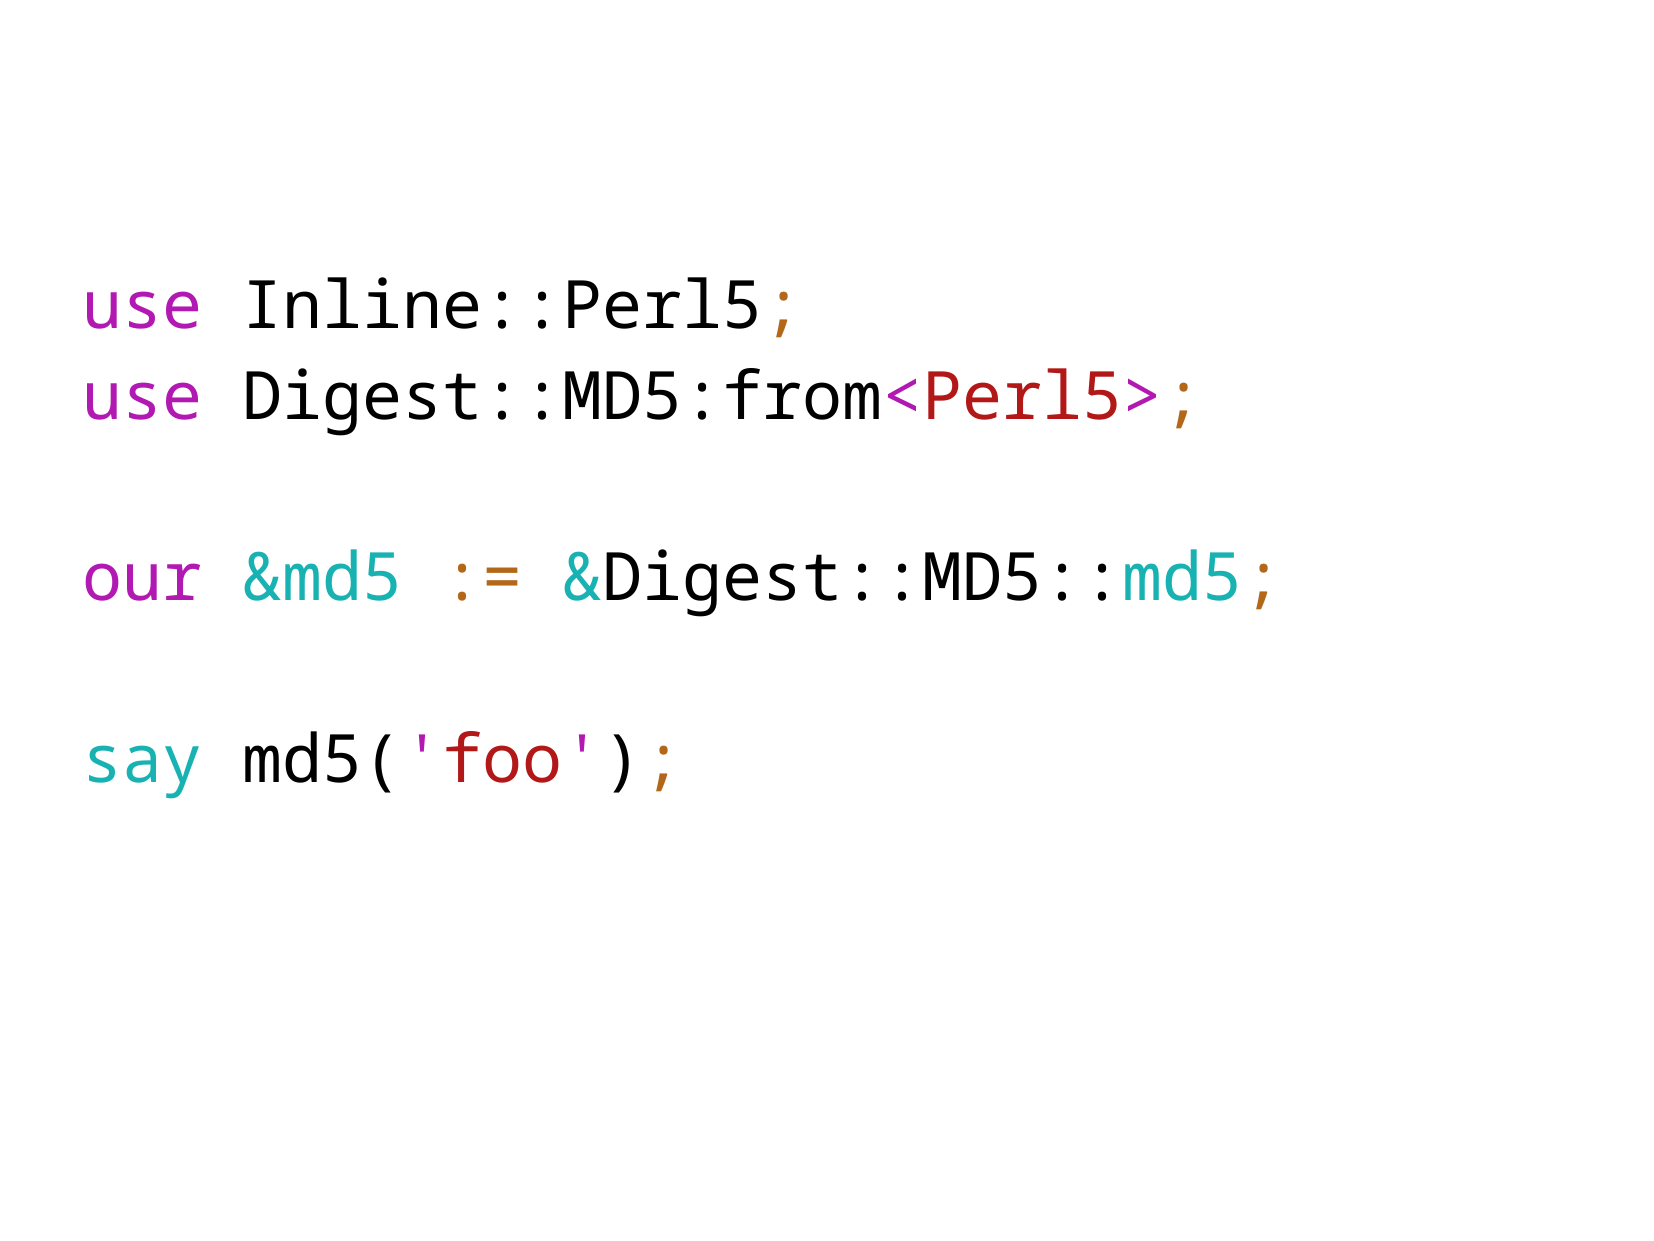

# use Inline::Perl5; use Digest::MD5:from<Perl5>; our &md5 := &Digest::MD5::md5; say md5('foo');